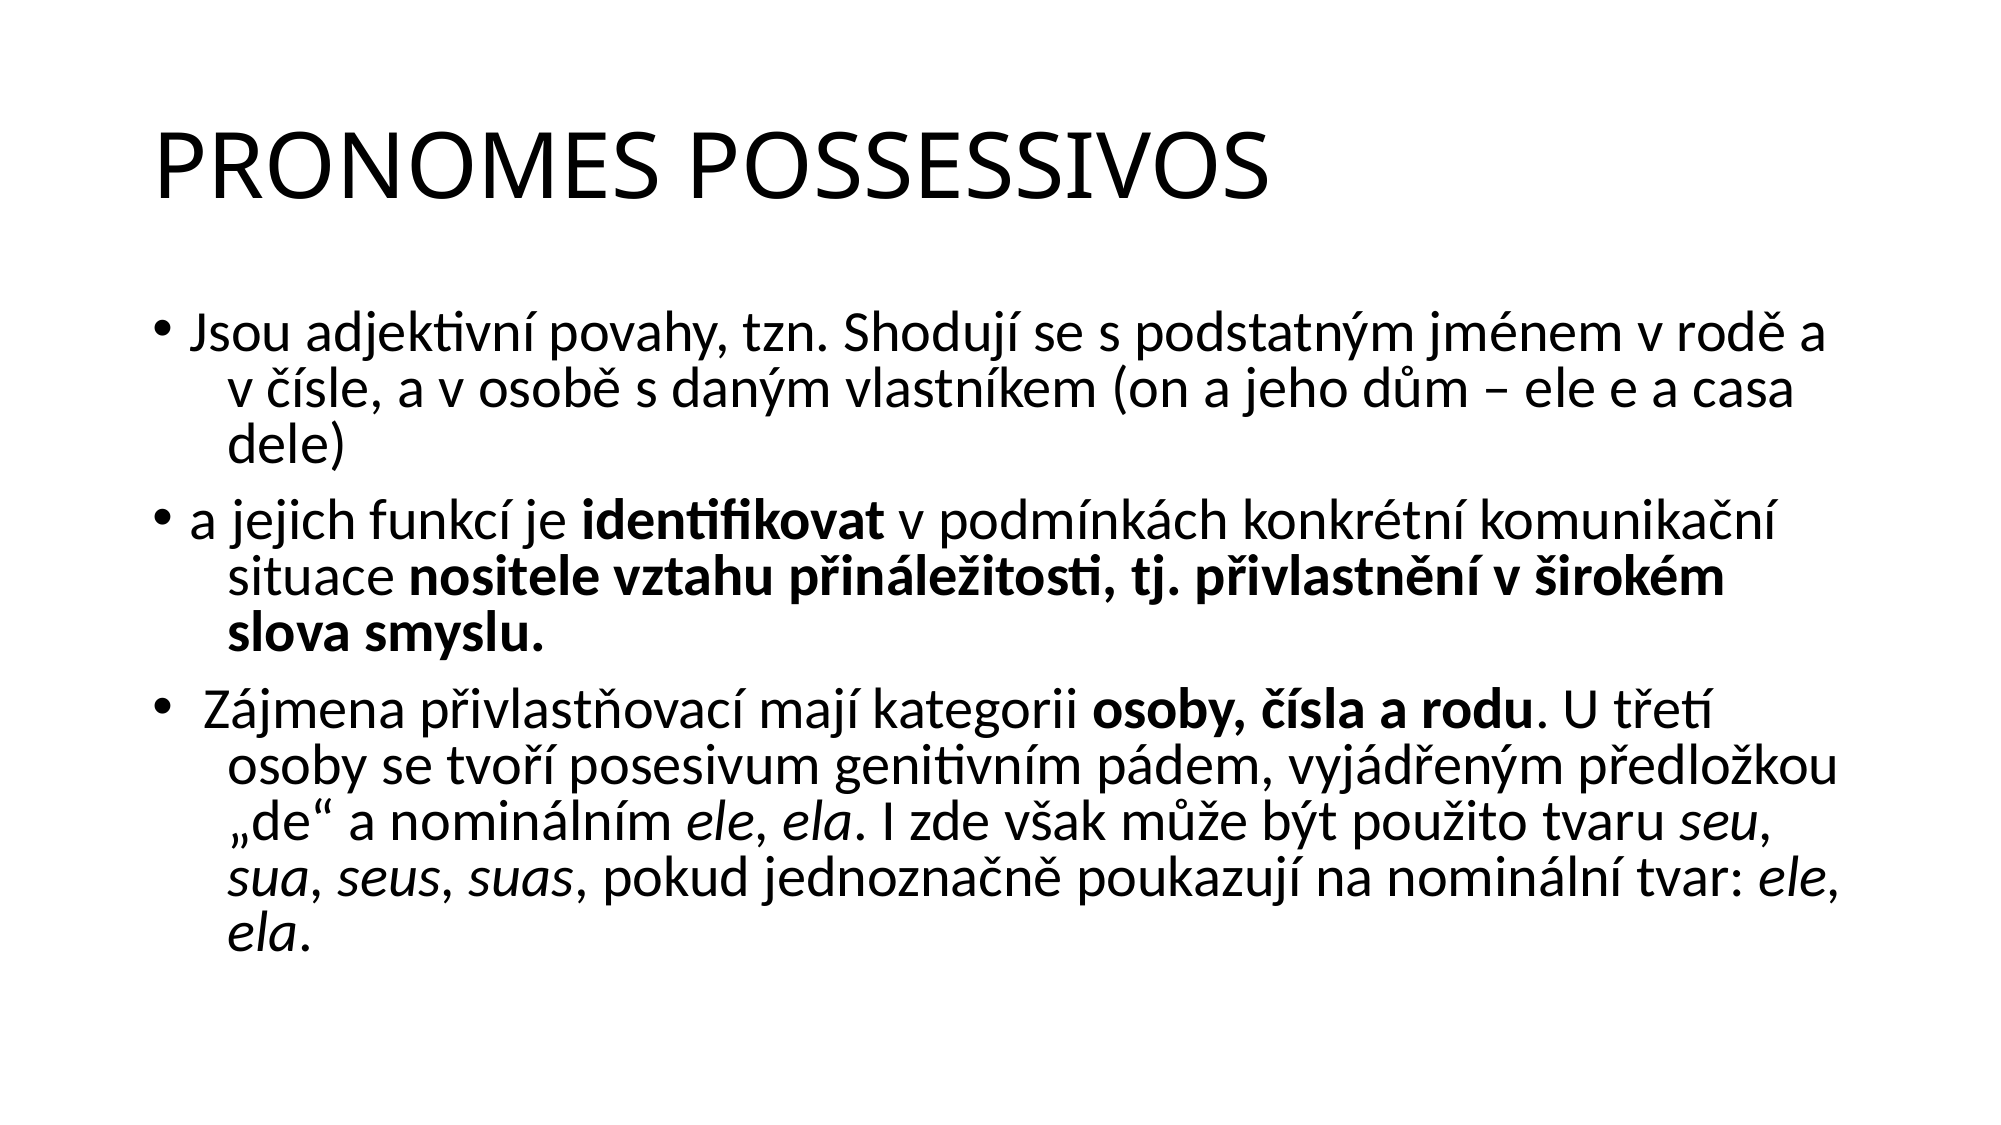

# PRONOMES POSSESSIVOS
Jsou adjektivní povahy, tzn. Shodují se s podstatným jménem v rodě a v čísle, a v osobě s daným vlastníkem (on a jeho dům – ele e a casa dele)
a jejich funkcí je identifikovat v podmínkách konkrétní komunikační situace nositele vztahu přináležitosti, tj. přivlastnění v širokém slova smyslu.
 Zájmena přivlastňovací mají kategorii osoby, čísla a rodu. U třetí osoby se tvoří posesivum genitivním pádem, vyjádřeným předložkou „de“ a nominálním ele, ela. I zde však může být použito tvaru seu, sua, seus, suas, pokud jednoznačně poukazují na nominální tvar: ele, ela.